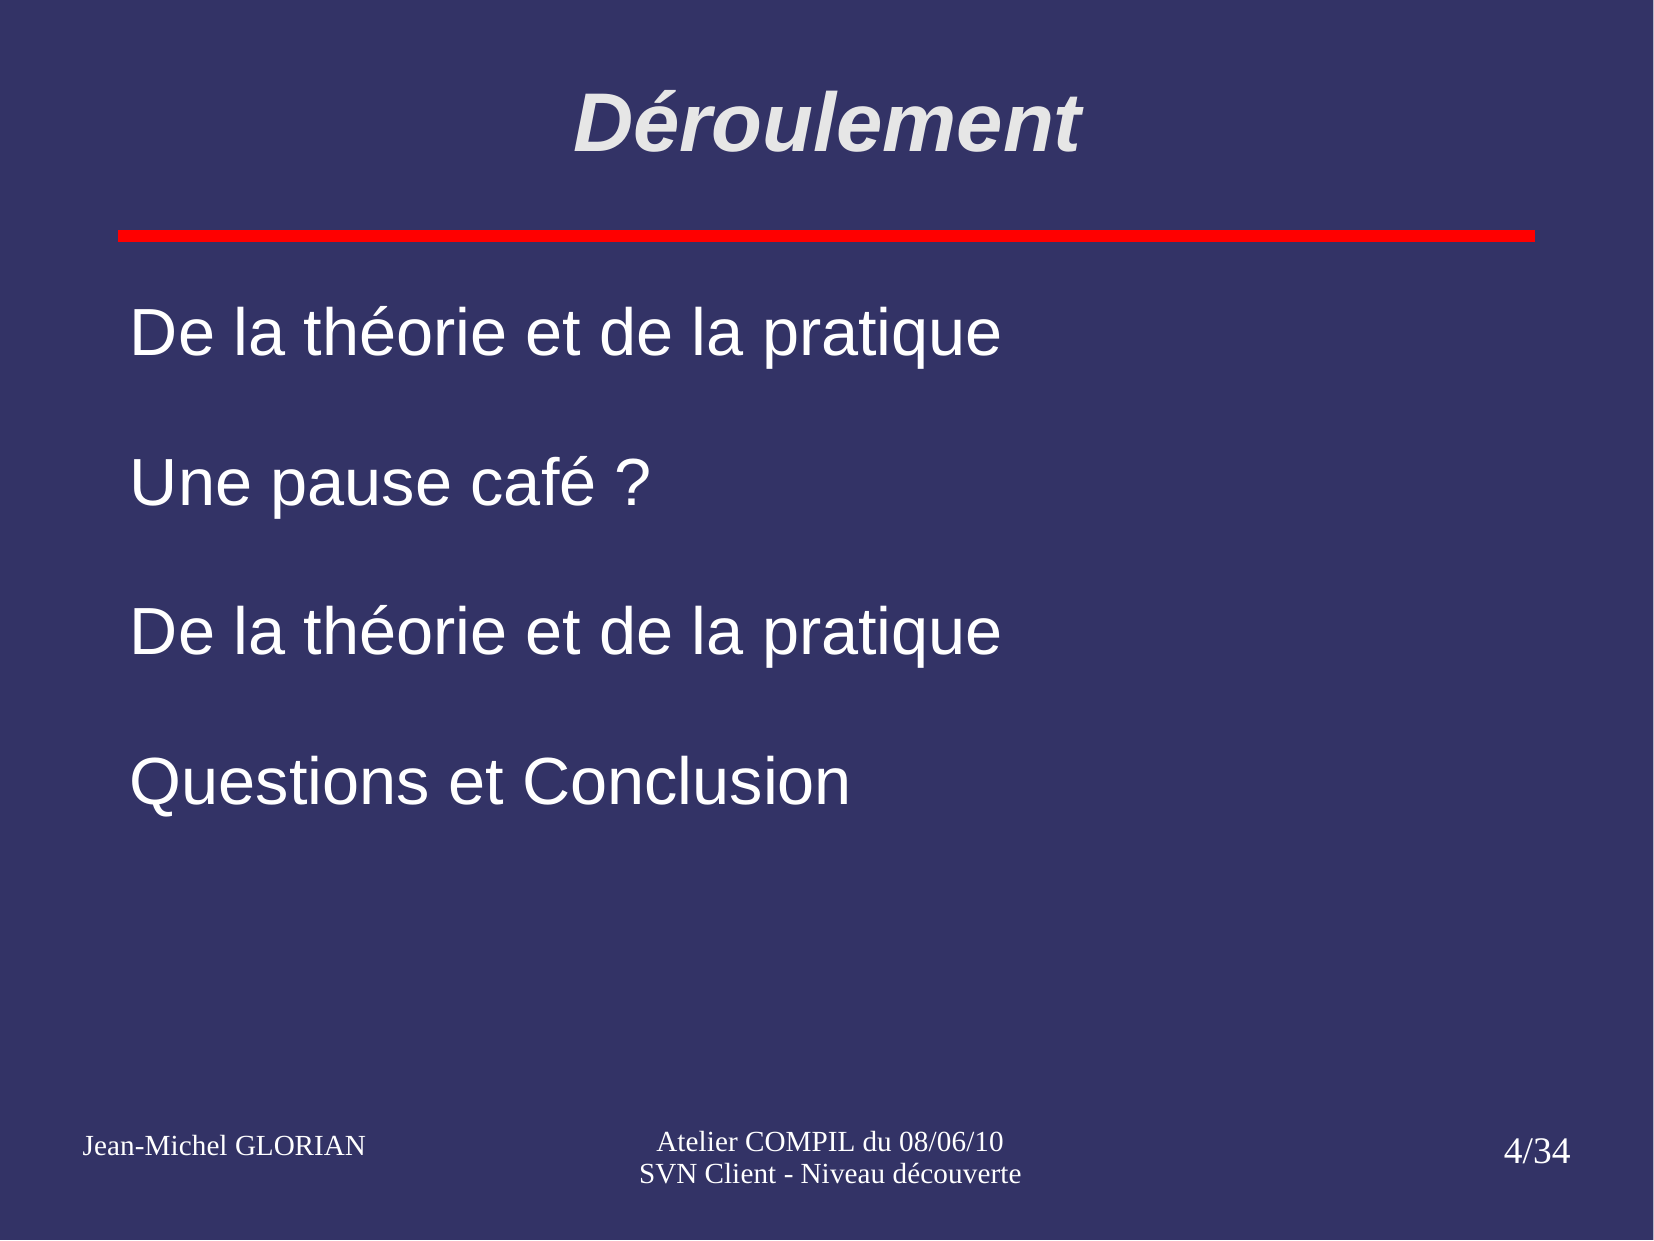

# Déroulement
De la théorie et de la pratique
Une pause café ?
De la théorie et de la pratique
Questions et Conclusion